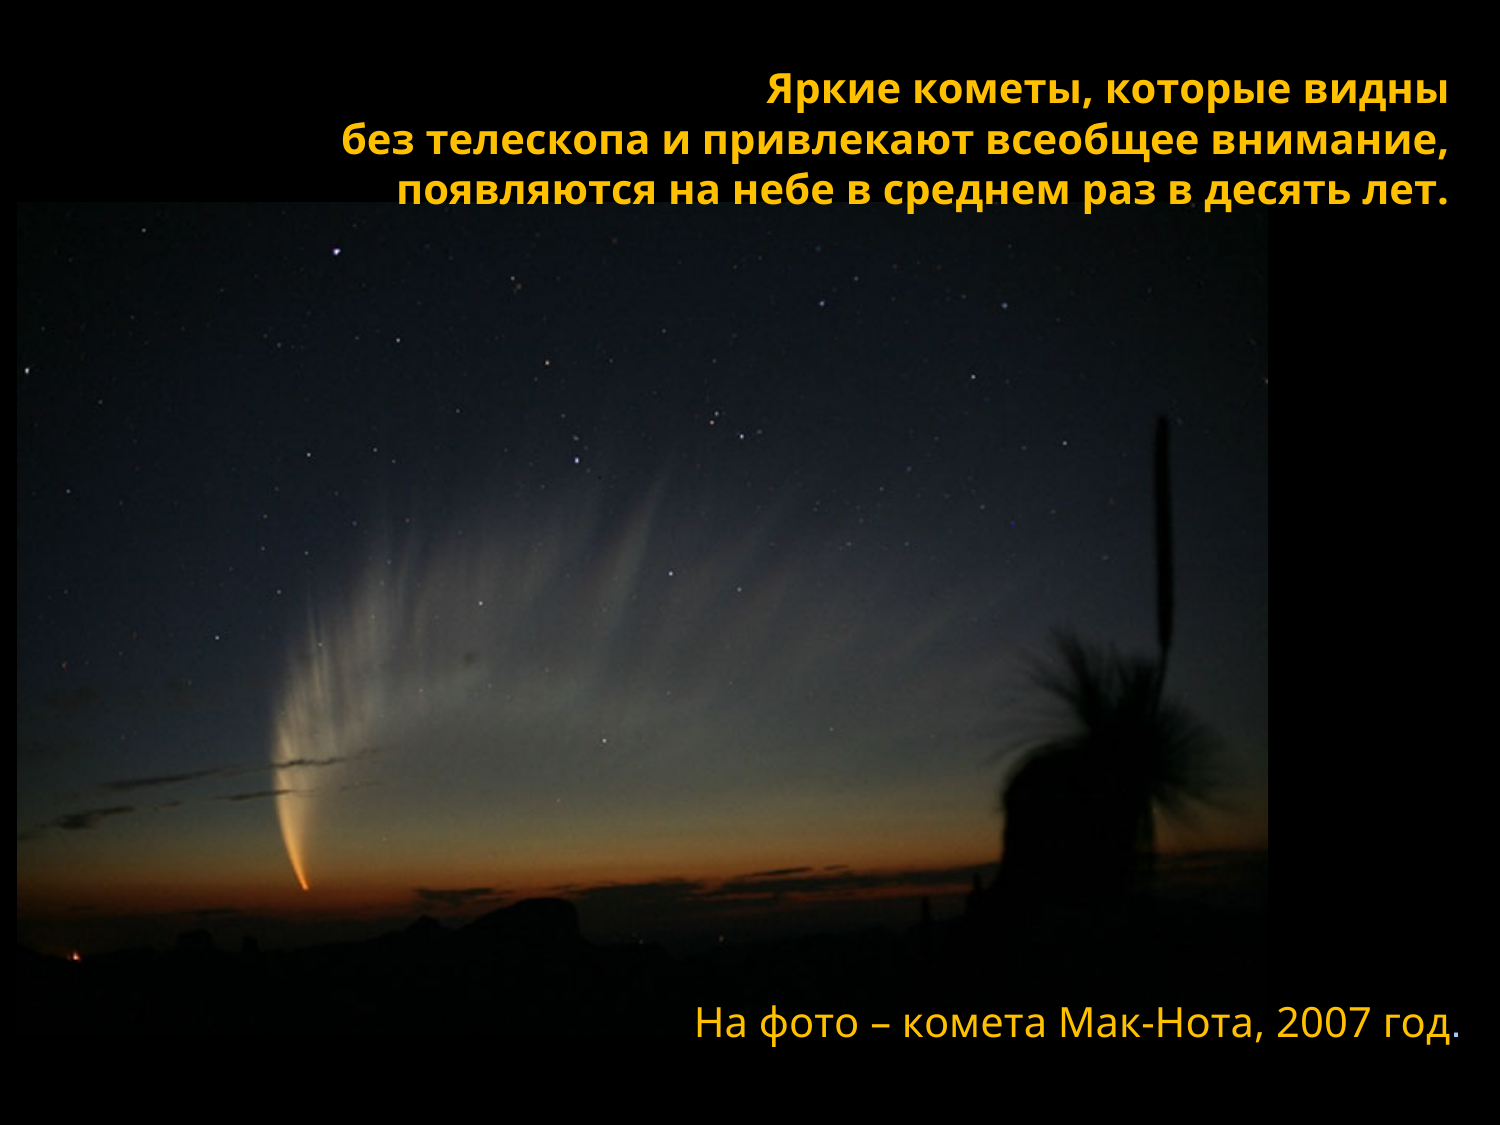

Яркие кометы, которые видны
без телескопа и привлекают всеобщее внимание, появляются на небе в среднем раз в десять лет.
На фото – комета Мак-Нота, 2007 год.